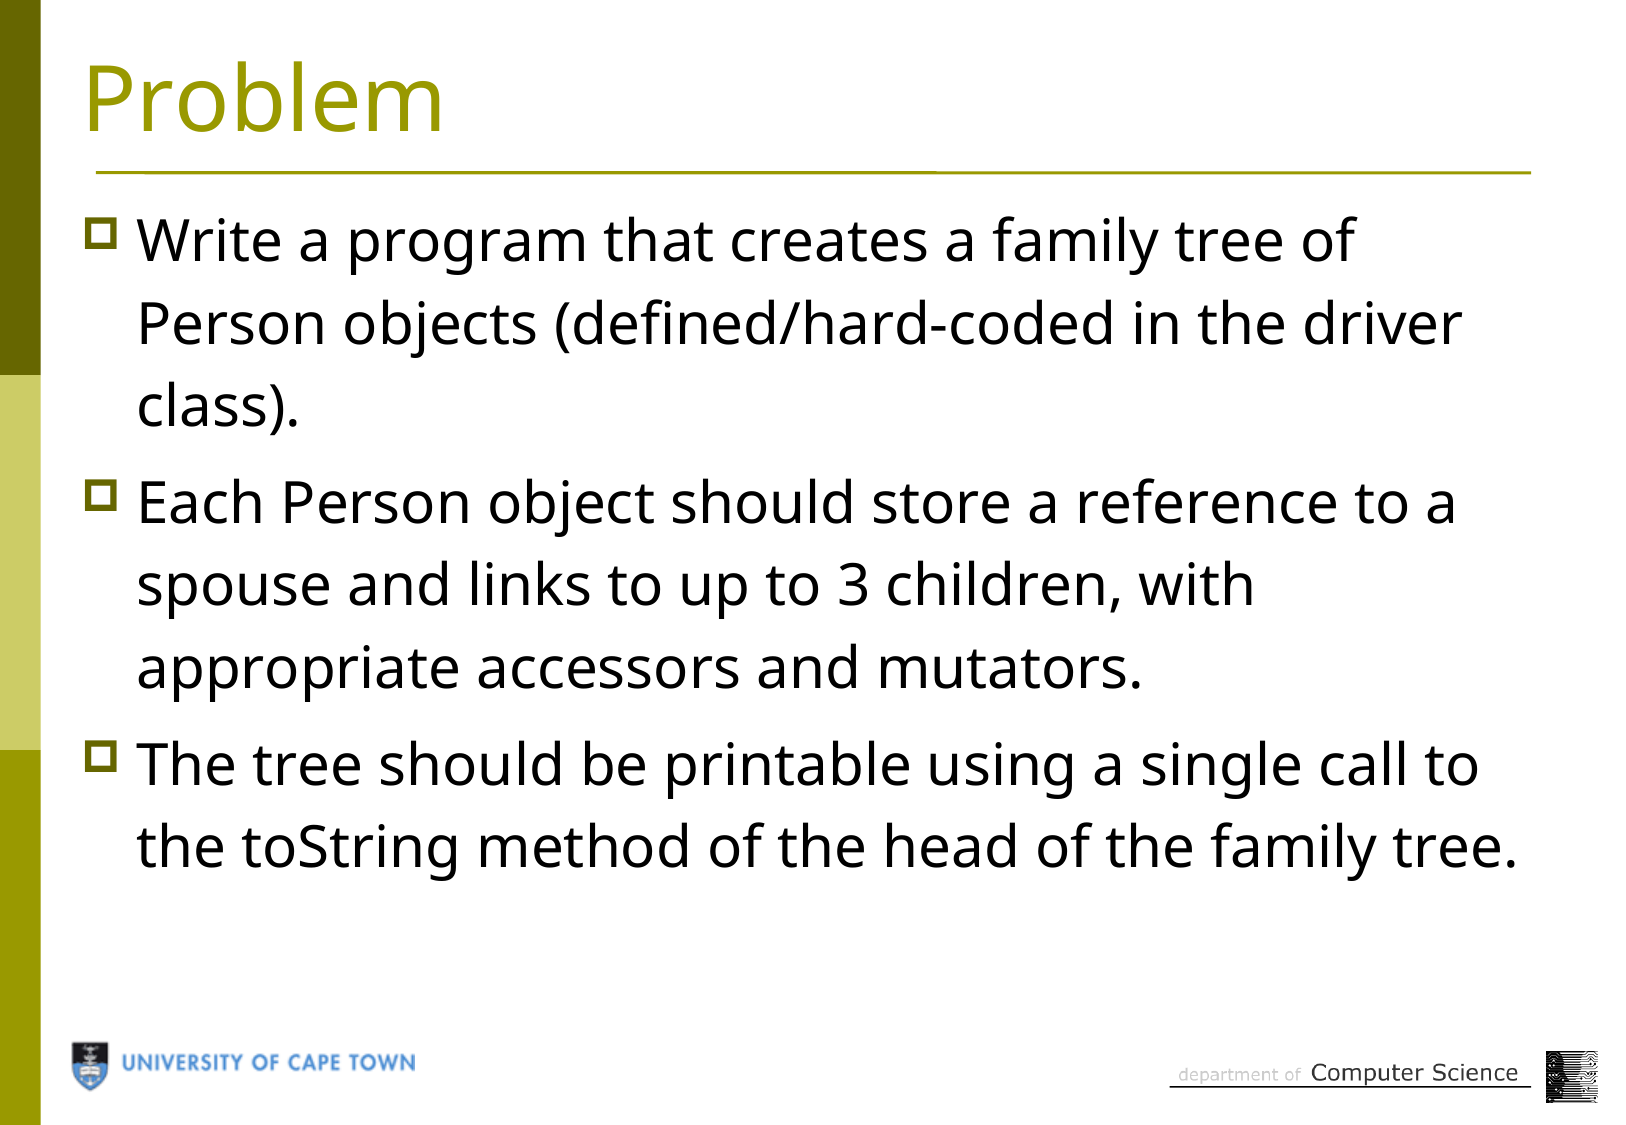

# Problem
Write a program that creates a family tree of Person objects (defined/hard-coded in the driver class).
Each Person object should store a reference to a spouse and links to up to 3 children, with appropriate accessors and mutators.
The tree should be printable using a single call to the toString method of the head of the family tree.